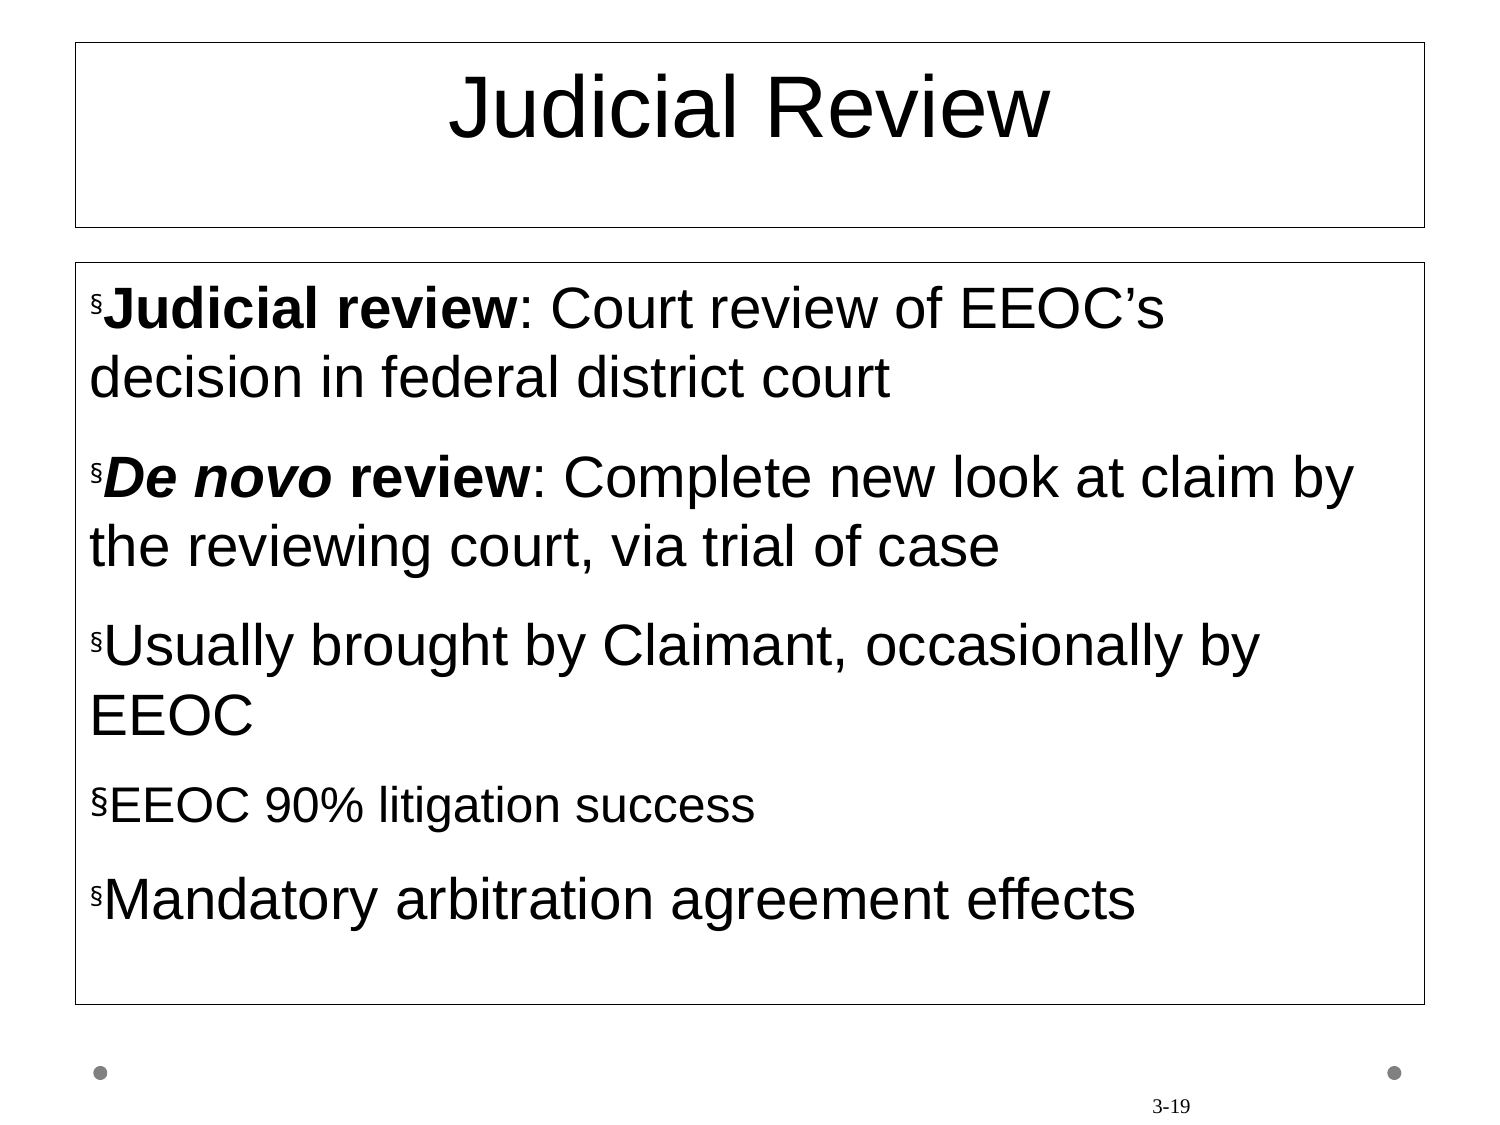

# Judicial Review
Judicial review: Court review of EEOC’s decision in federal district court
De novo review: Complete new look at claim by the reviewing court, via trial of case
Usually brought by Claimant, occasionally by EEOC
EEOC 90% litigation success
Mandatory arbitration agreement effects